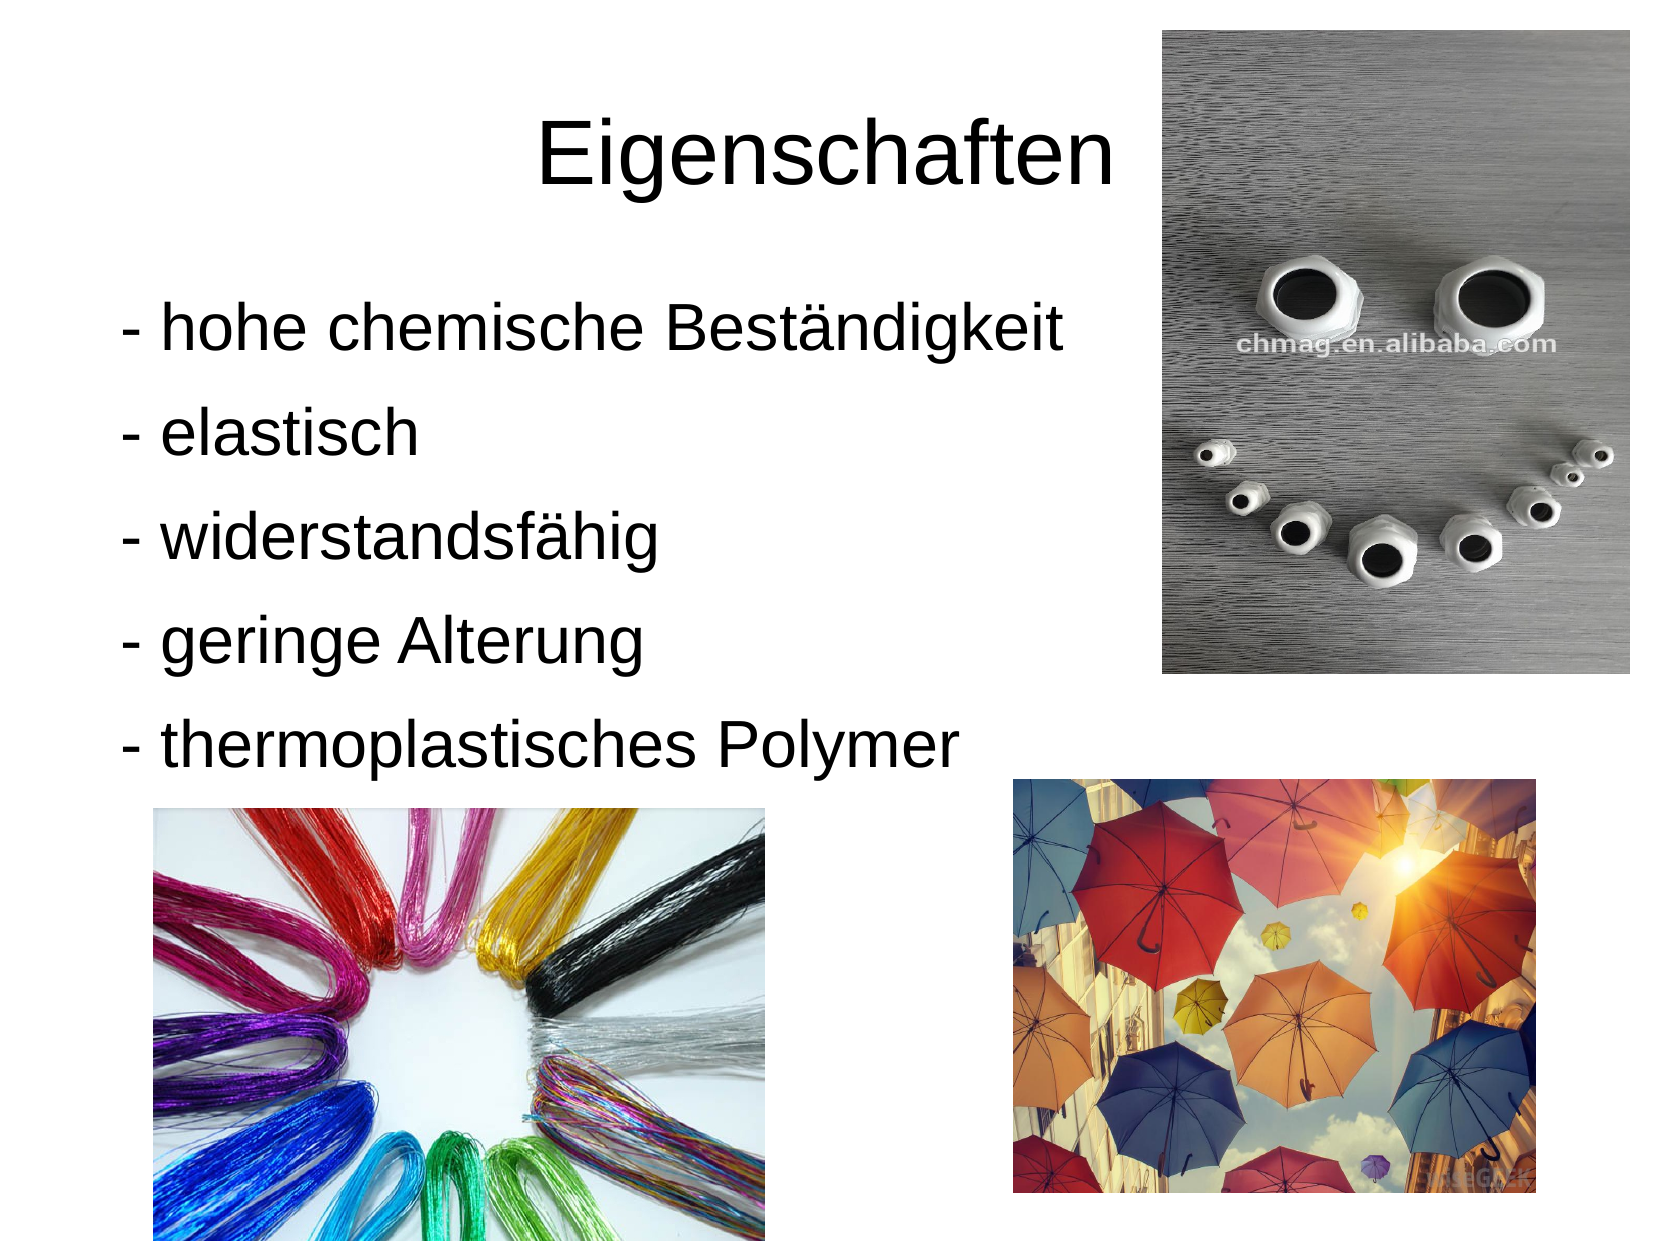

# Eigenschaften
- hohe chemische Beständigkeit
- elastisch
- widerstandsfähig
- geringe Alterung
- thermoplastisches Polymer